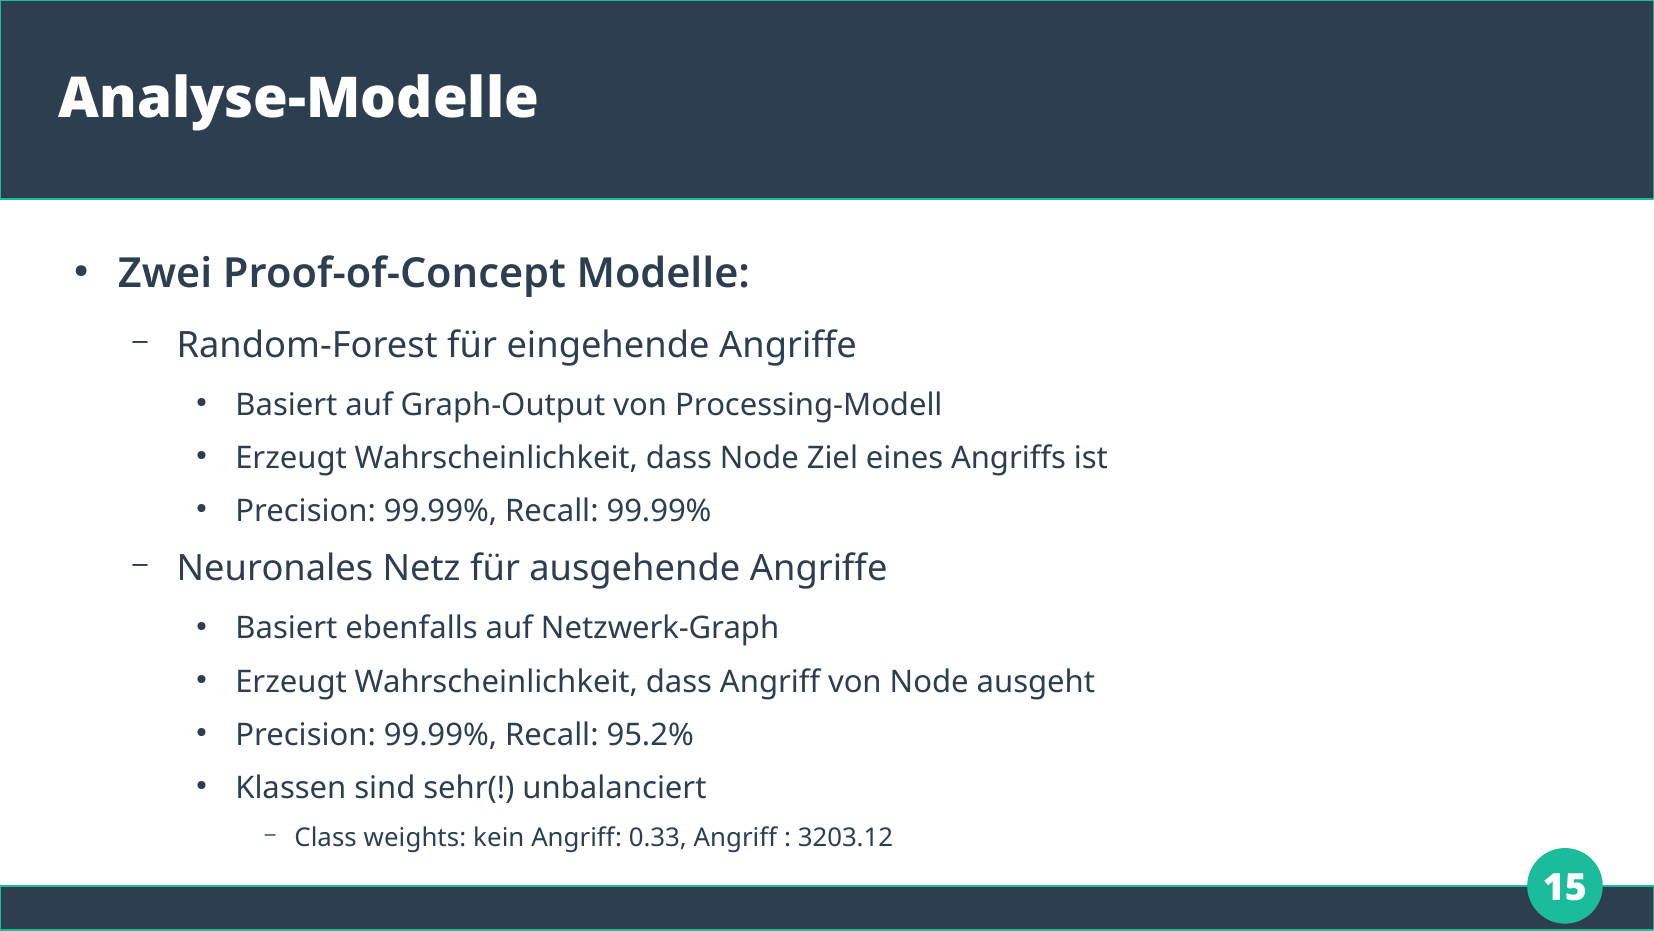

# Analyse-Modelle
Zwei Proof-of-Concept Modelle:
Random-Forest für eingehende Angriffe
Basiert auf Graph-Output von Processing-Modell
Erzeugt Wahrscheinlichkeit, dass Node Ziel eines Angriffs ist
Precision: 99.99%, Recall: 99.99%
Neuronales Netz für ausgehende Angriffe
Basiert ebenfalls auf Netzwerk-Graph
Erzeugt Wahrscheinlichkeit, dass Angriff von Node ausgeht
Precision: 99.99%, Recall: 95.2%
Klassen sind sehr(!) unbalanciert
Class weights: kein Angriff: 0.33, Angriff : 3203.12
15